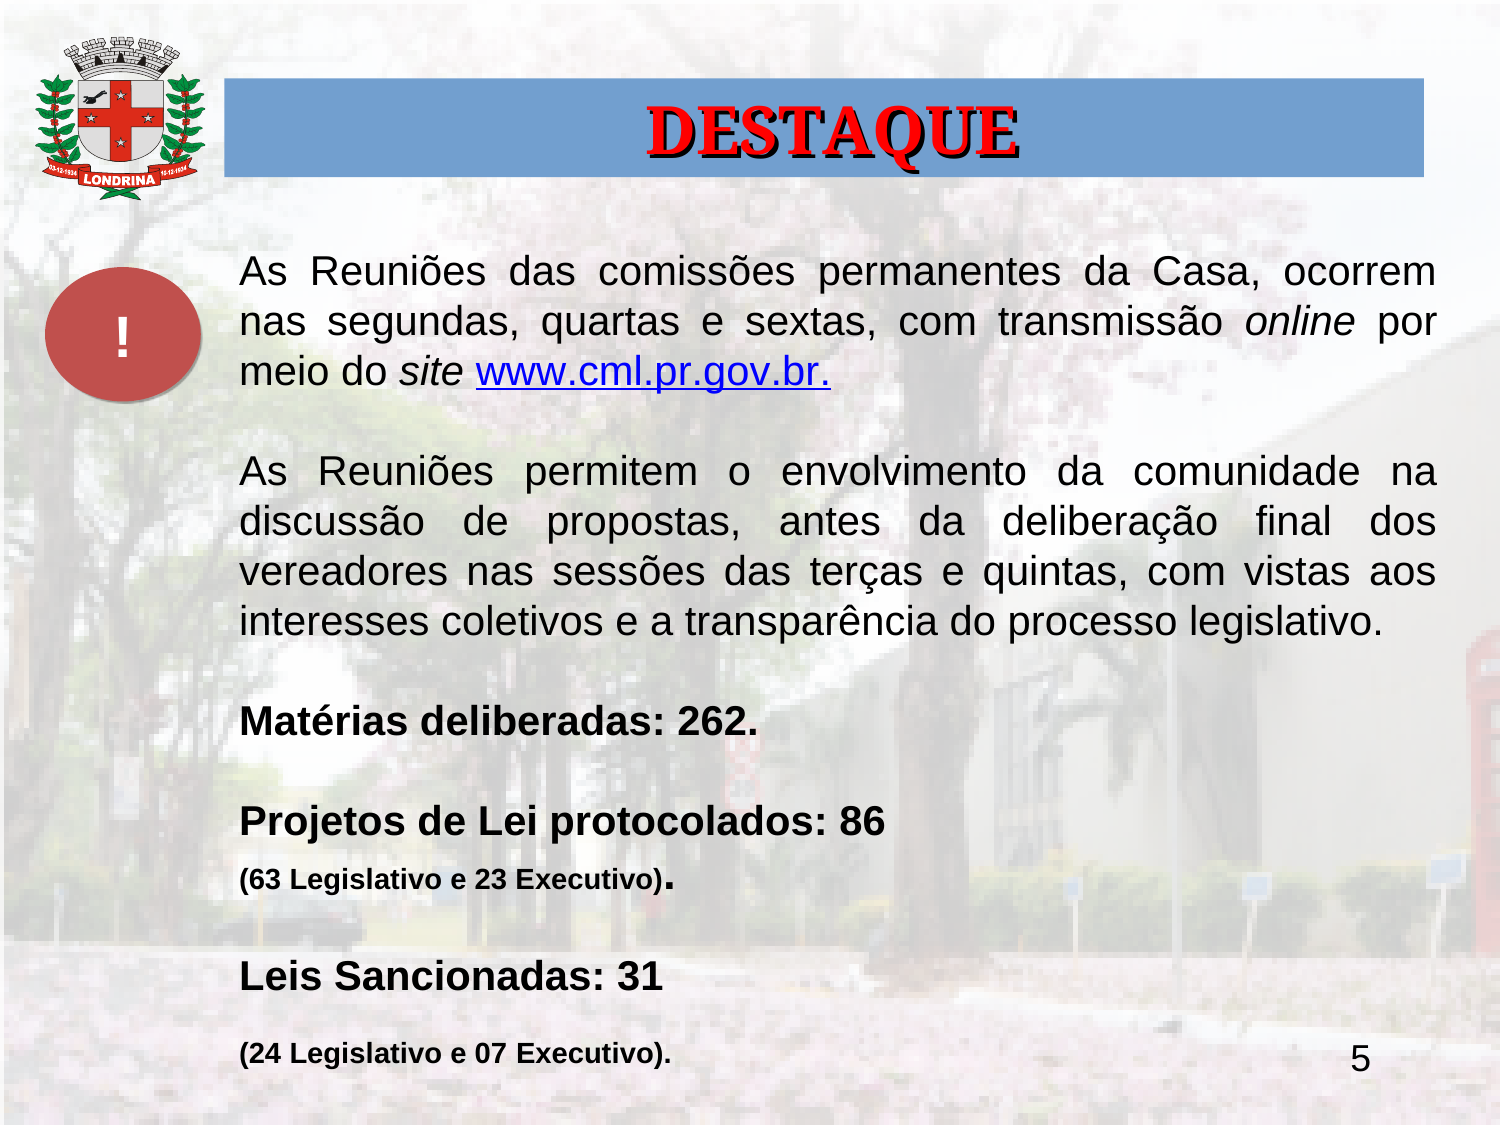

DESTAQUE
As Reuniões das comissões permanentes da Casa, ocorrem nas segundas, quartas e sextas, com transmissão online por meio do site www.cml.pr.gov.br.
As Reuniões permitem o envolvimento da comunidade na discussão de propostas, antes da deliberação final dos vereadores nas sessões das terças e quintas, com vistas aos interesses coletivos e a transparência do processo legislativo.
Matérias deliberadas: 262.
Projetos de Lei protocolados: 86
(63 Legislativo e 23 Executivo).
Leis Sancionadas: 31
(24 Legislativo e 07 Executivo).
!